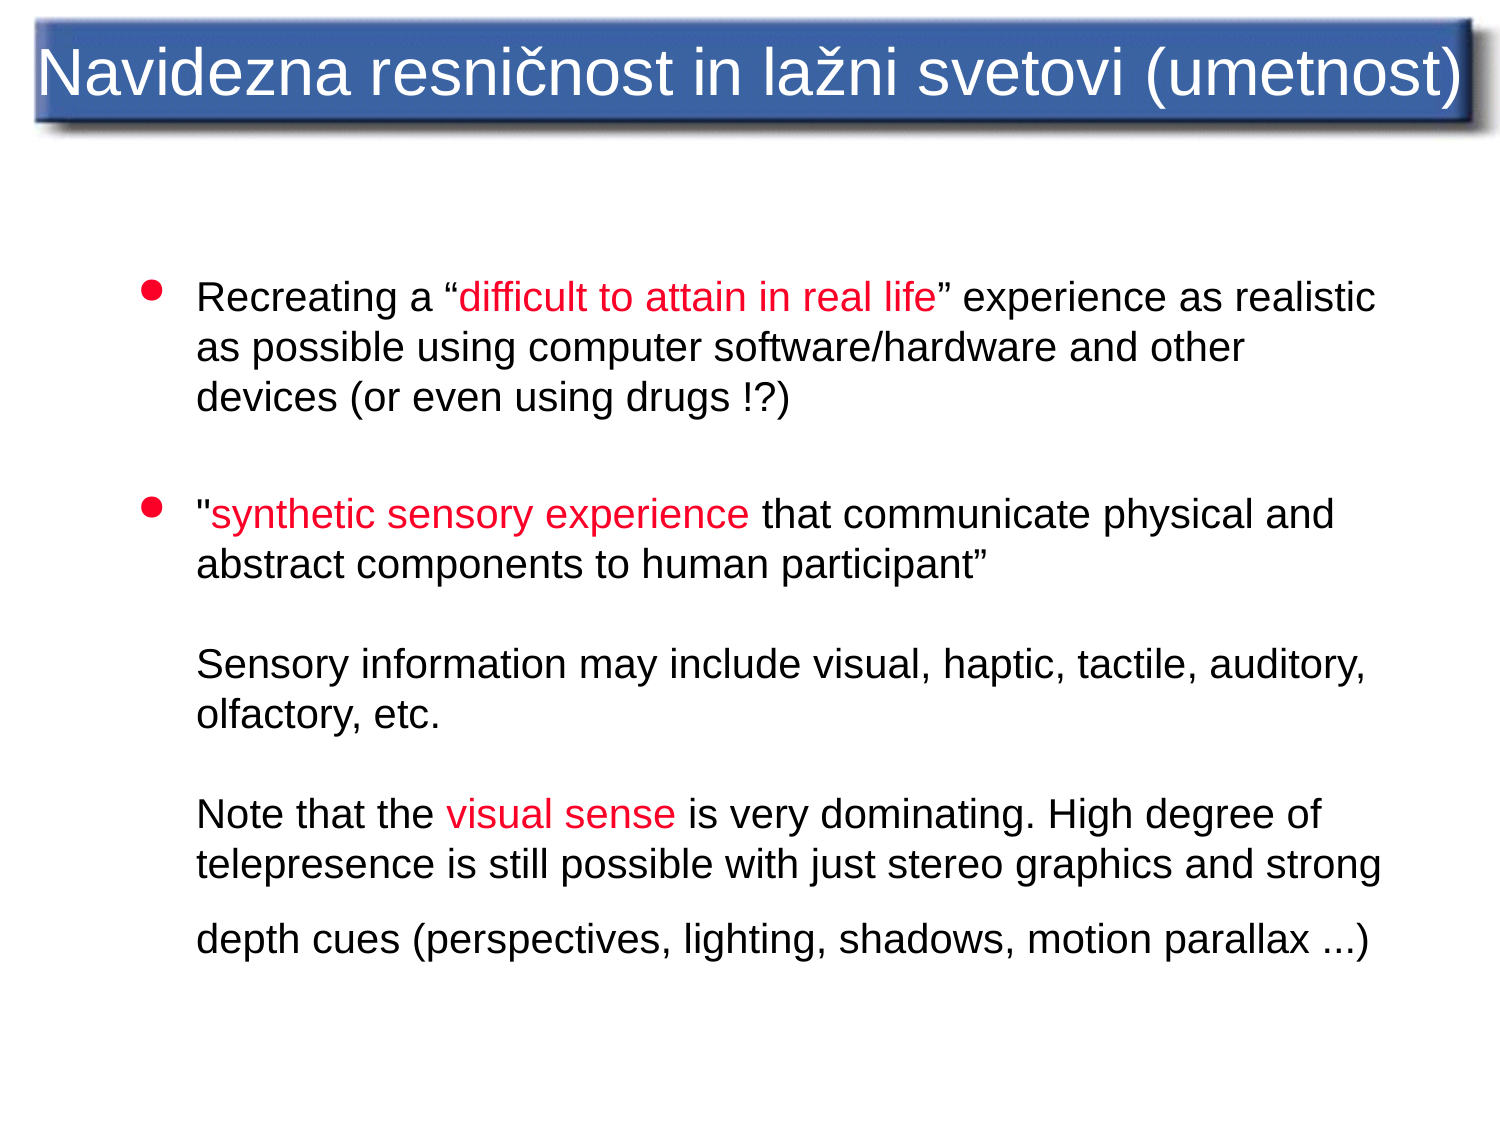

# Navidezna resničnost in lažni svetovi (umetnost)
Recreating a “difficult to attain in real life” experience as realistic as possible using computer software/hardware and other devices (or even using drugs !?)
"synthetic sensory experience that communicate physical and abstract components to human participant”
Sensory information may include visual, haptic, tactile, auditory, olfactory, etc.
Note that the visual sense is very dominating. High degree of telepresence is still possible with just stereo graphics and strong depth cues (perspectives, lighting, shadows, motion parallax ...)